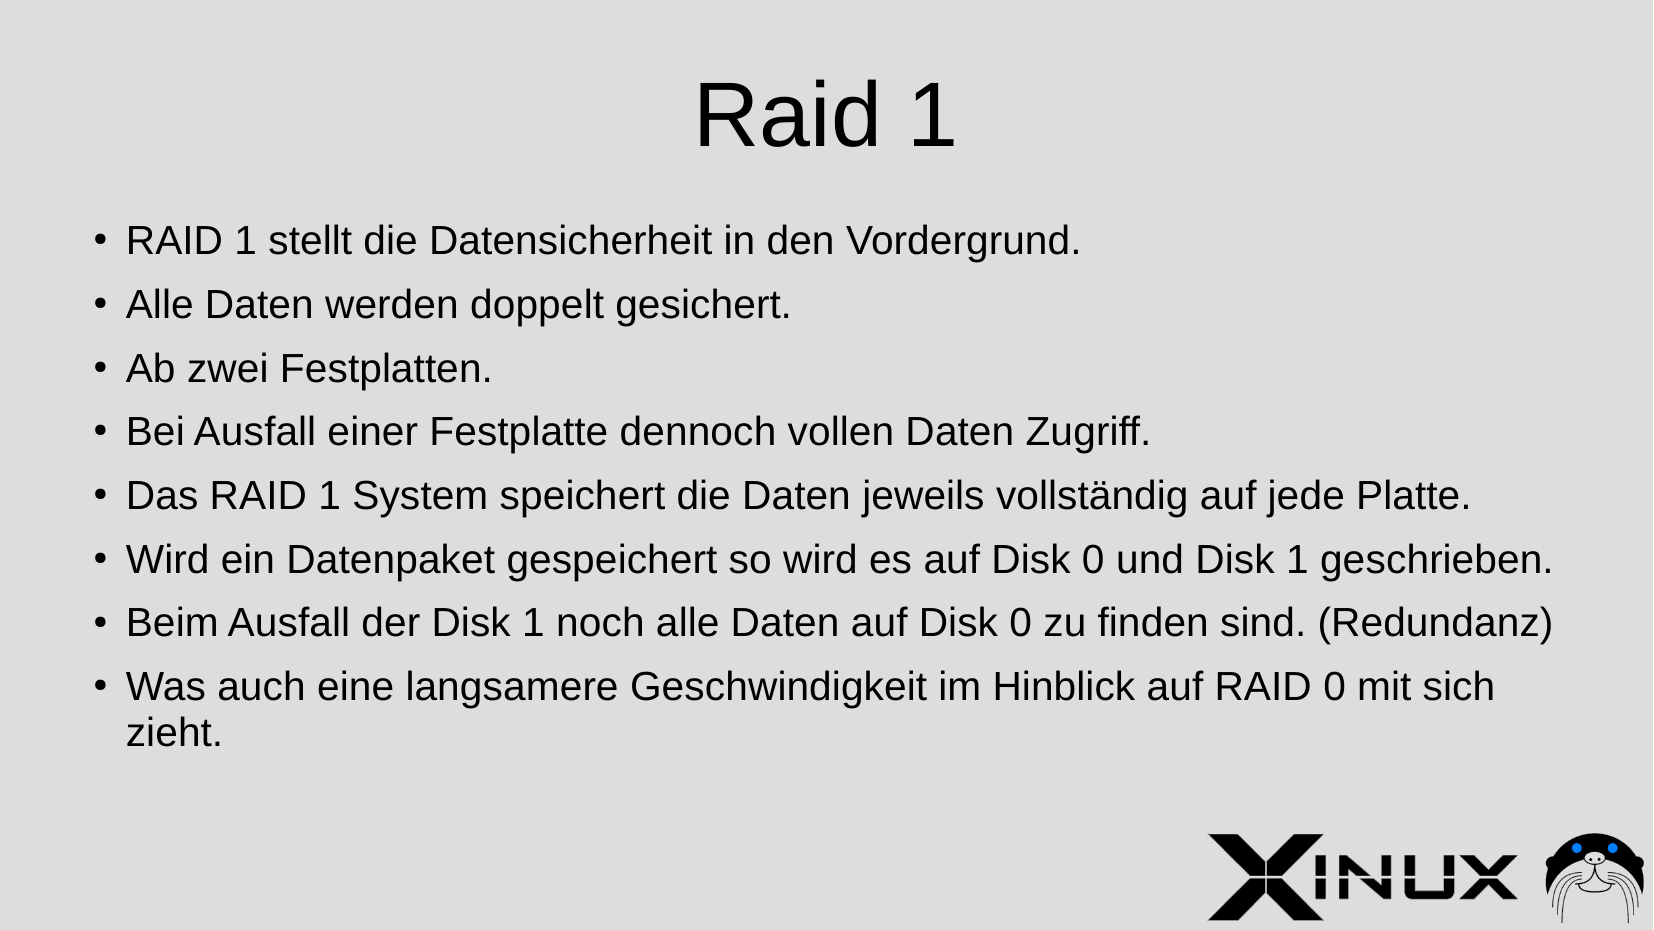

# Raid 1
RAID 1 stellt die Datensicherheit in den Vordergrund.
Alle Daten werden doppelt gesichert.
Ab zwei Festplatten.
Bei Ausfall einer Festplatte dennoch vollen Daten Zugriff.
Das RAID 1 System speichert die Daten jeweils vollständig auf jede Platte.
Wird ein Datenpaket gespeichert so wird es auf Disk 0 und Disk 1 geschrieben.
Beim Ausfall der Disk 1 noch alle Daten auf Disk 0 zu finden sind. (Redundanz)
Was auch eine langsamere Geschwindigkeit im Hinblick auf RAID 0 mit sich zieht.